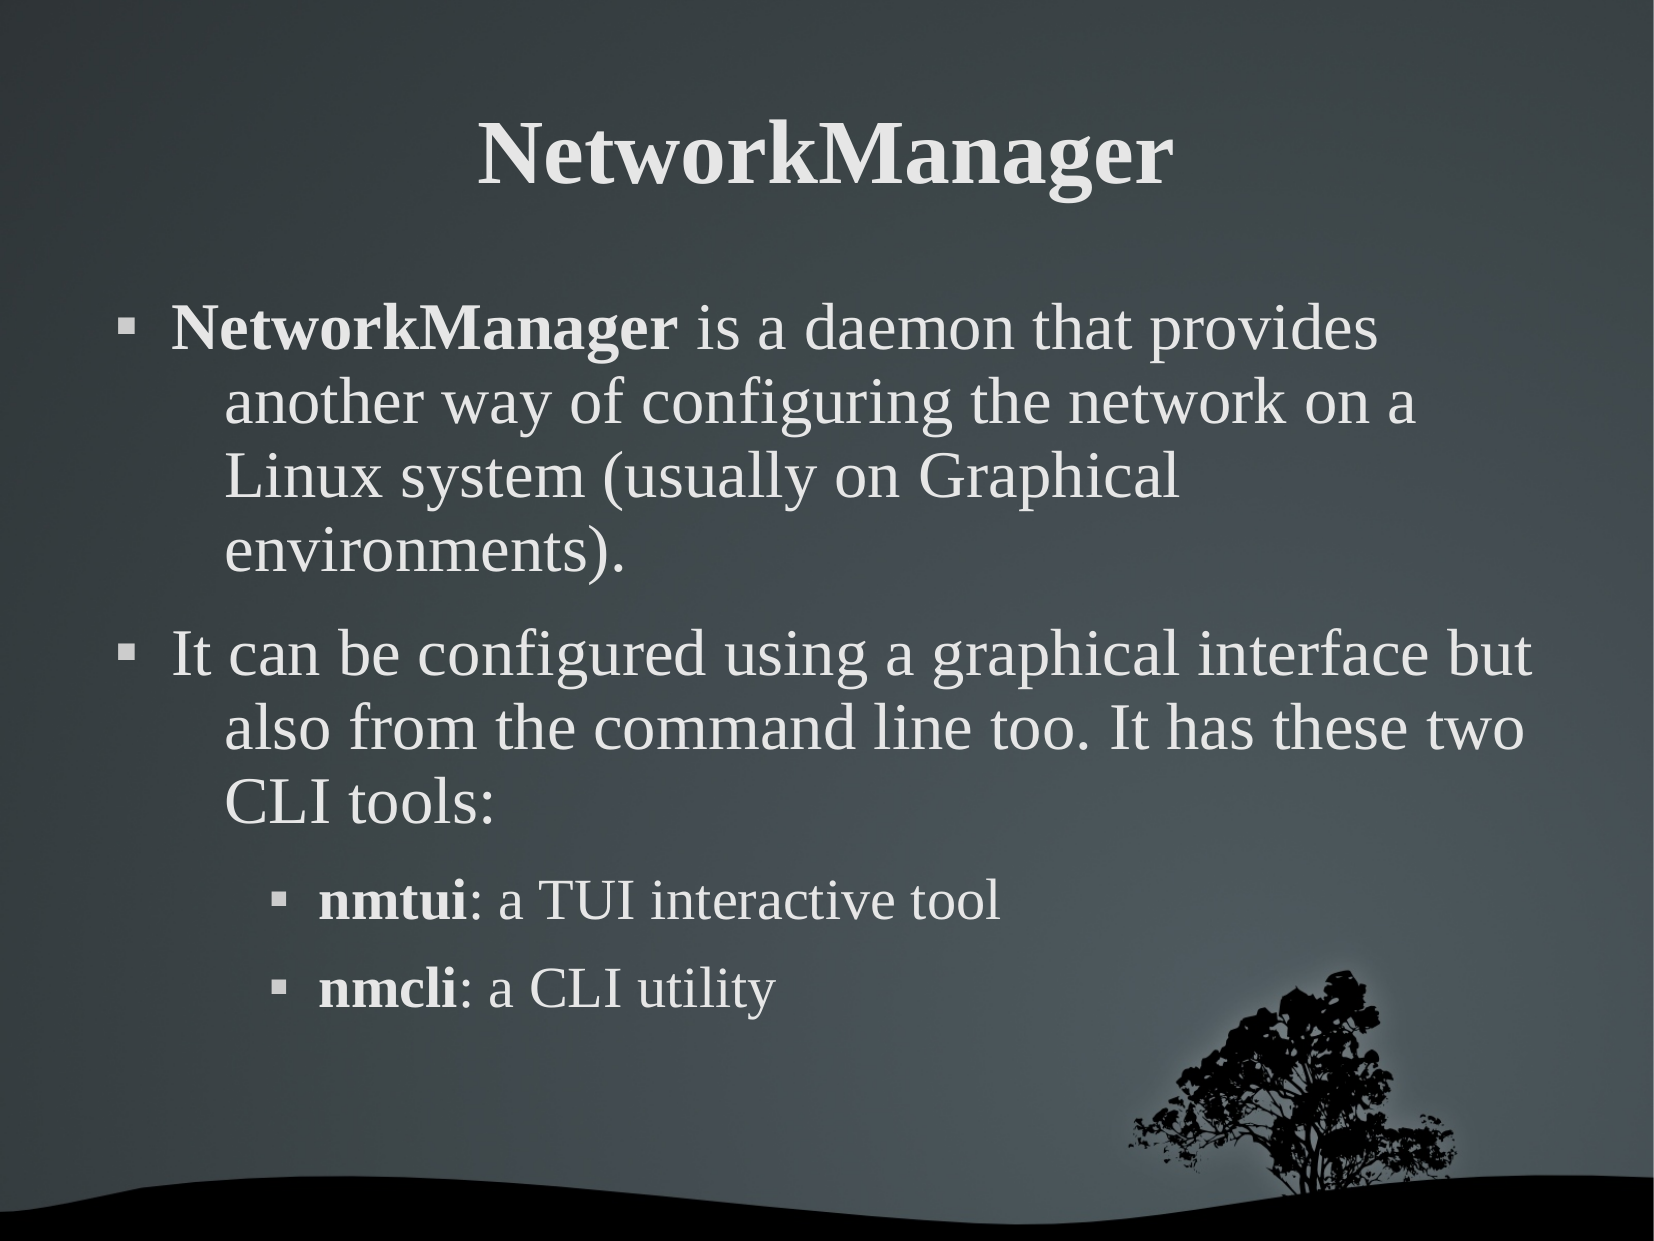

# NetworkManager
NetworkManager is a daemon that provides another way of configuring the network on a Linux system (usually on Graphical environments).
It can be configured using a graphical interface but also from the command line too. It has these two CLI tools:
nmtui: a TUI interactive tool
nmcli: a CLI utility